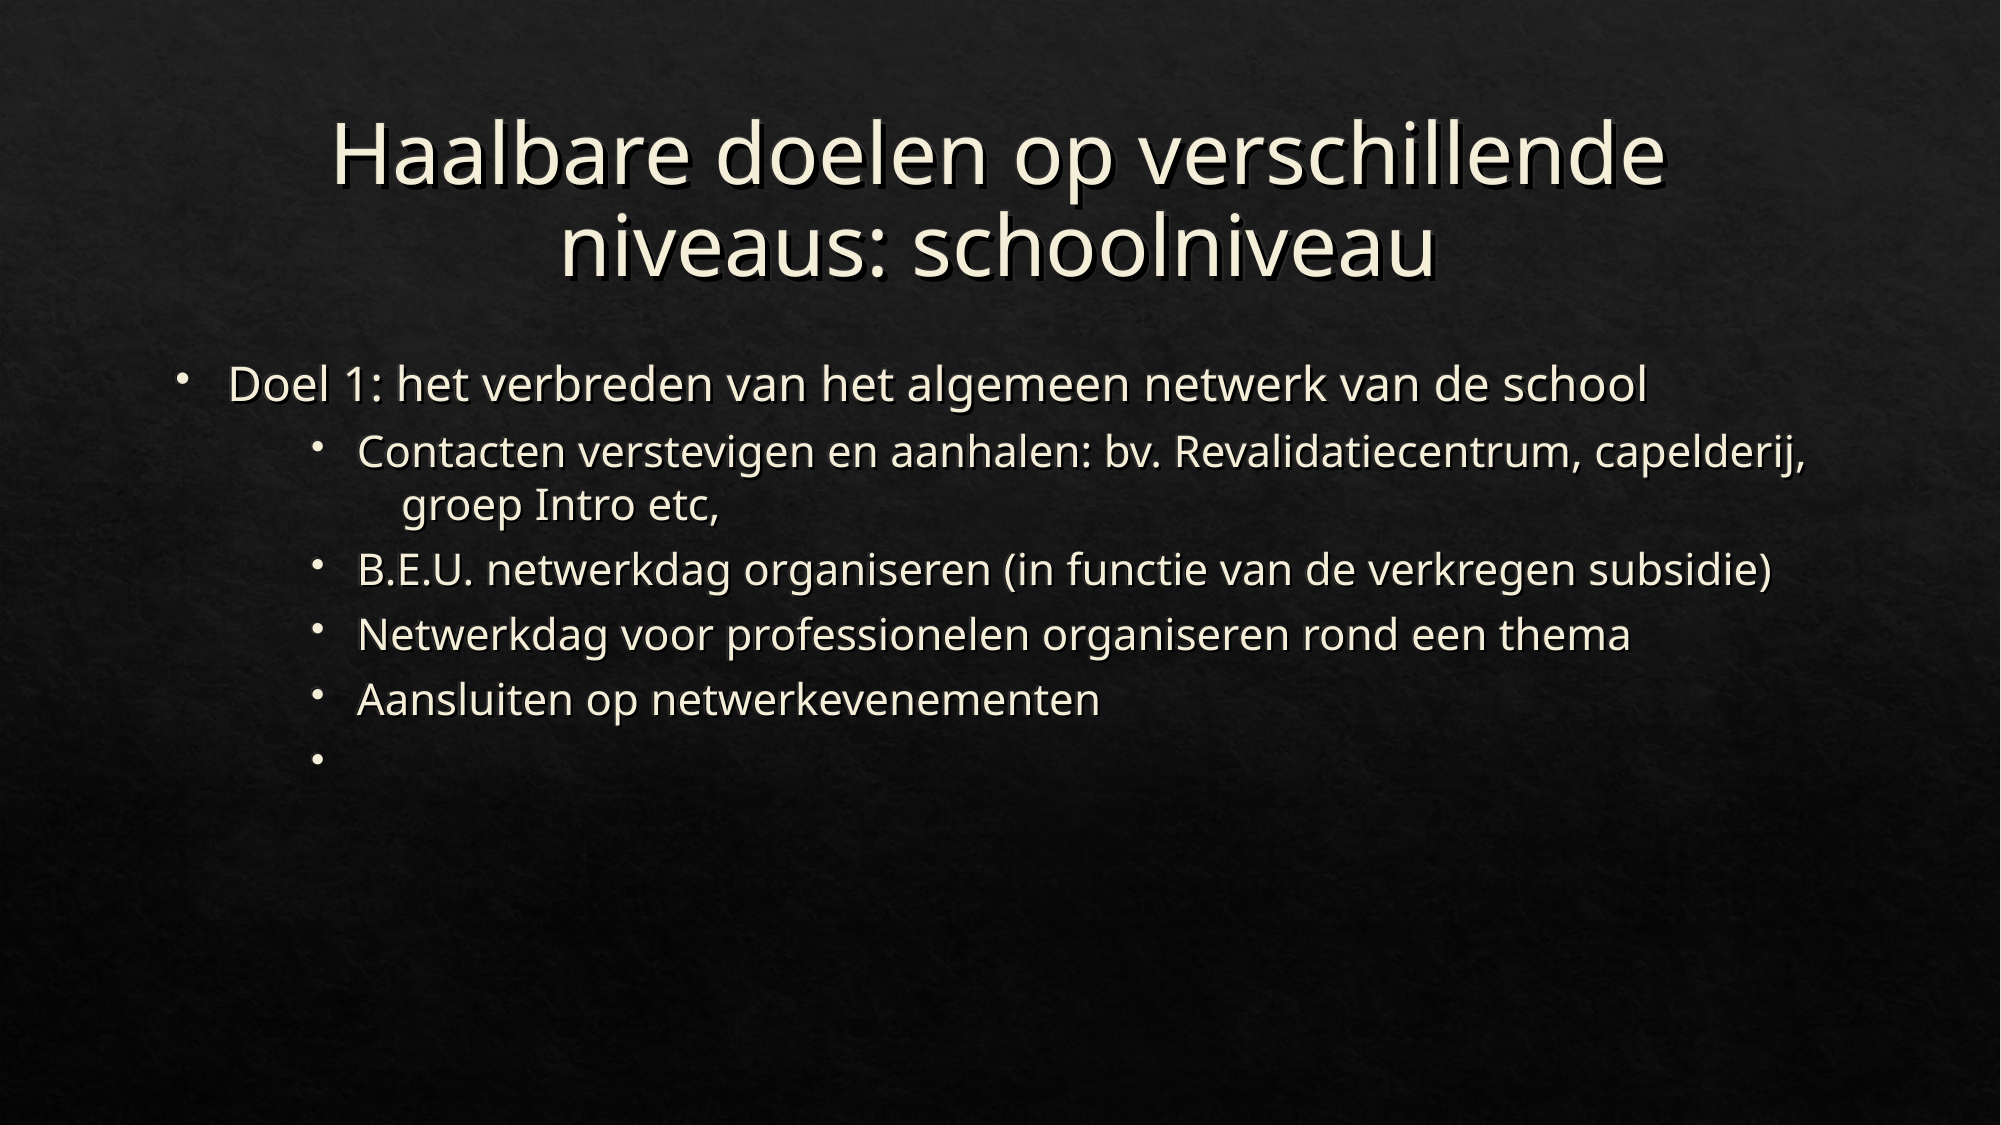

# Haalbare doelen op verschillende niveaus: schoolniveau
Doel 1: het verbreden van het algemeen netwerk van de school
Contacten verstevigen en aanhalen: bv. Revalidatiecentrum, capelderij, groep Intro etc,
B.E.U. netwerkdag organiseren (in functie van de verkregen subsidie)
Netwerkdag voor professionelen organiseren rond een thema
Aansluiten op netwerkevenementen